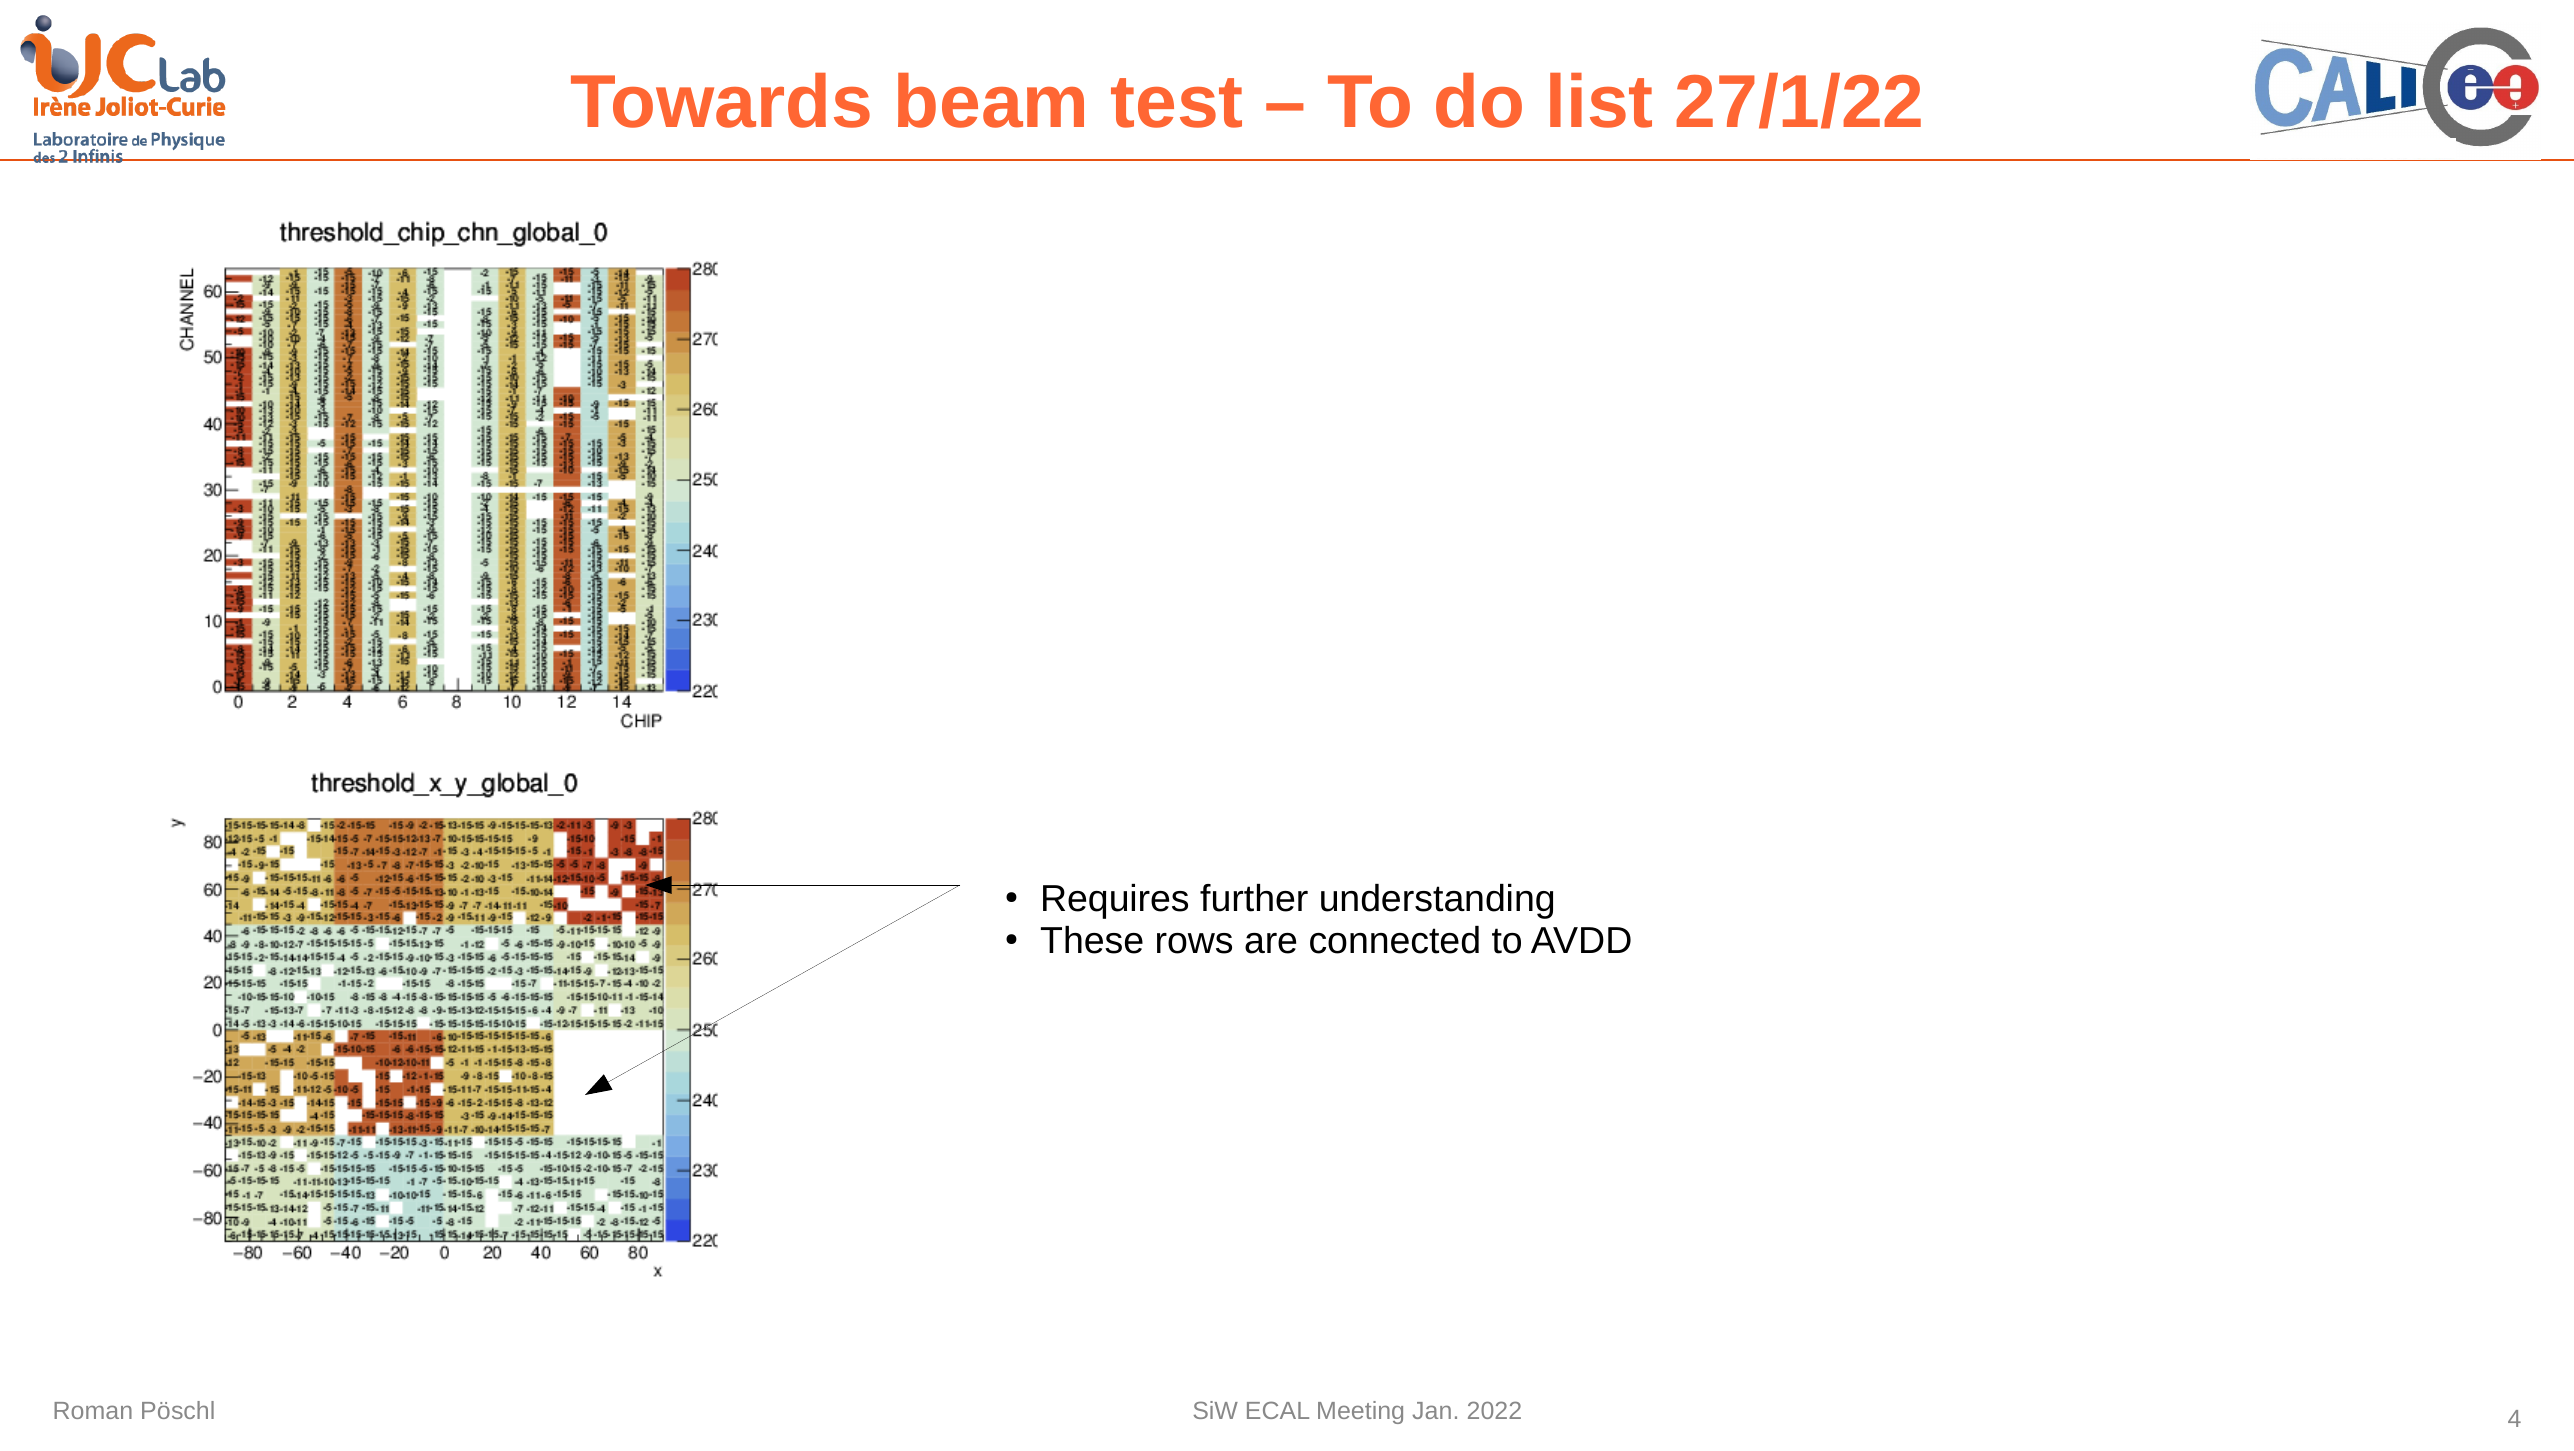

# Towards beam test – To do list 27/1/22
Requires further understanding
These rows are connected to AVDD